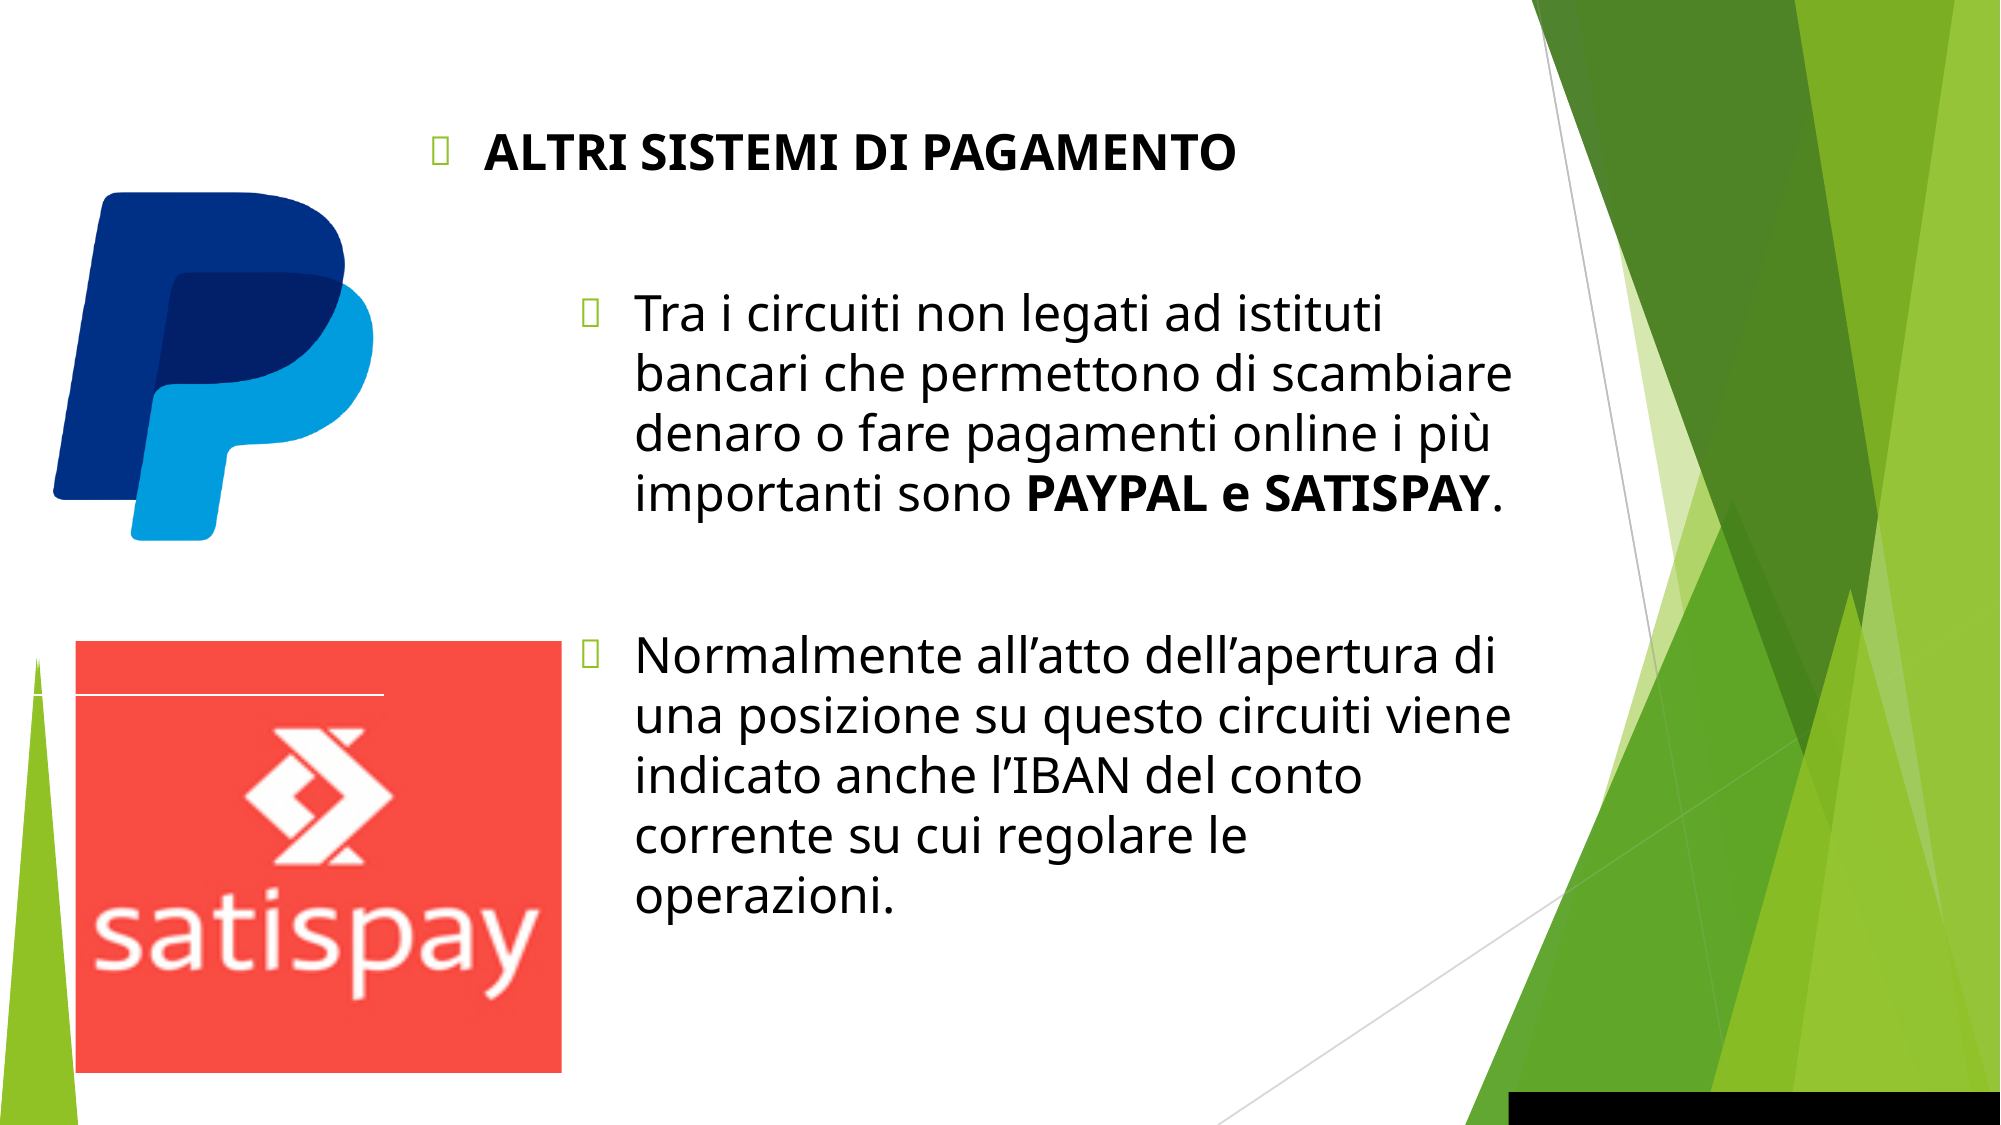

ALTRI SISTEMI DI PAGAMENTO
Tra i circuiti non legati ad istituti bancari che permettono di scambiare denaro o fare pagamenti online i più importanti sono PAYPAL e SATISPAY.
Normalmente all’atto dell’apertura di una posizione su questo circuiti viene indicato anche l’IBAN del conto corrente su cui regolare le operazioni.
Questa foto di Autore sconosciuto è concesso in licenza da CC BY-NC